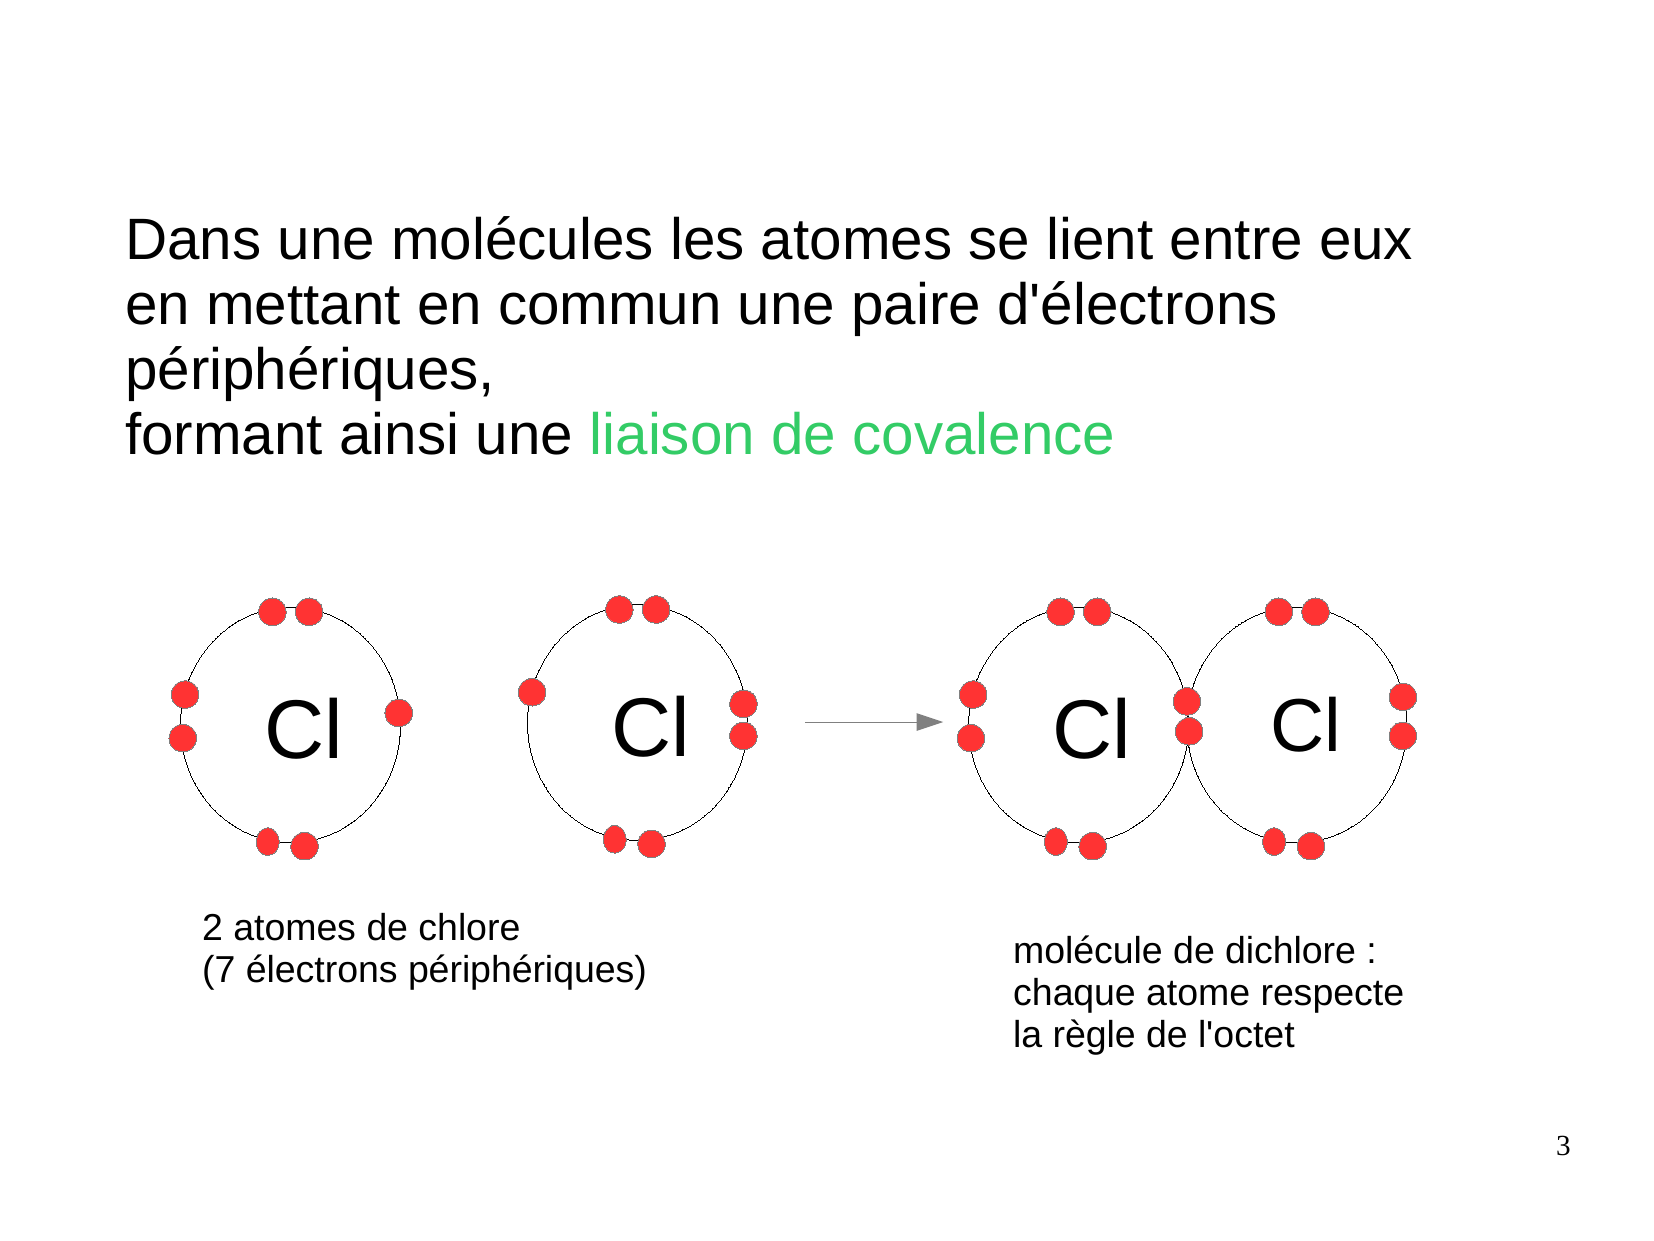

Dans une molécules les atomes se lient entre eux
en mettant en commun une paire d'électrons
périphériques,
formant ainsi une liaison de covalence
Cl
Cl
2 atomes de chlore
(7 électrons périphériques)
Cl
Cl
molécule de dichlore :
chaque atome respecte
la règle de l'octet
3